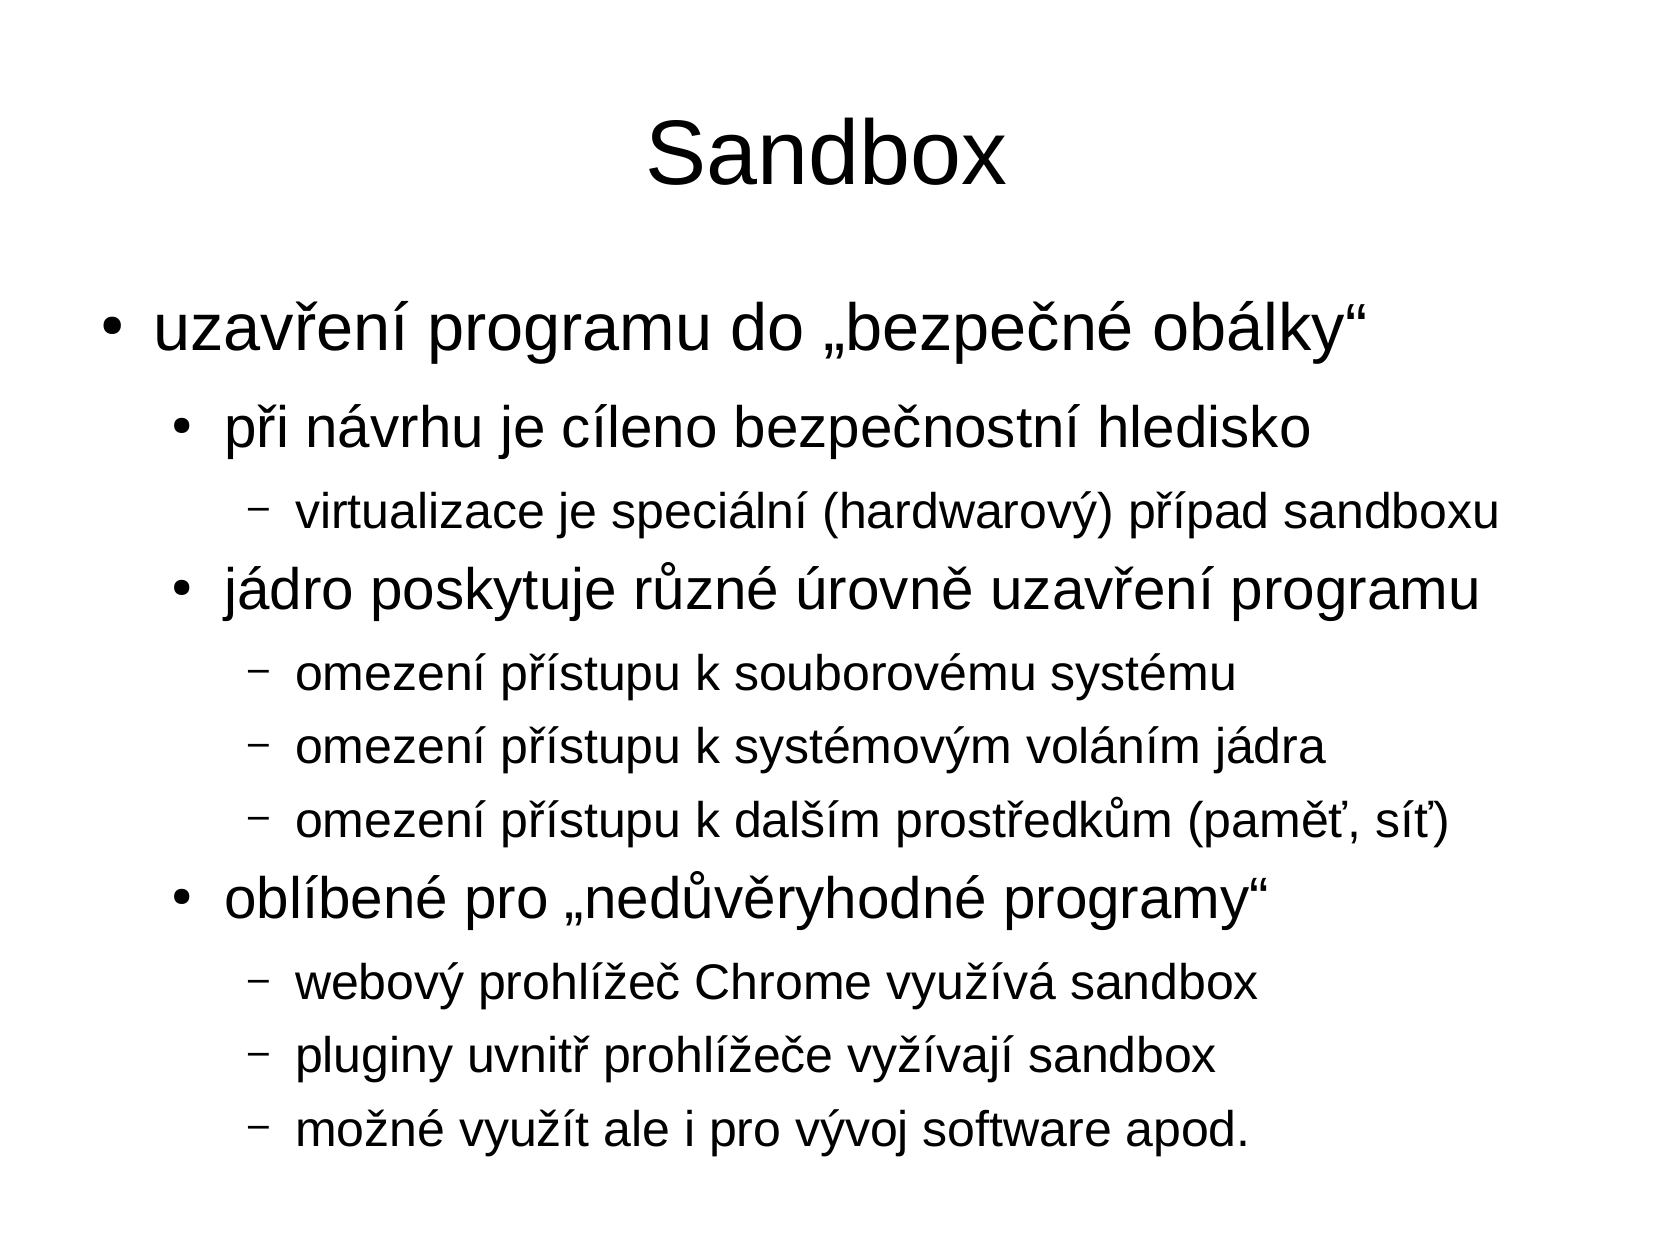

# Sandbox
uzavření programu do „bezpečné obálky“
při návrhu je cíleno bezpečnostní hledisko
virtualizace je speciální (hardwarový) případ sandboxu
jádro poskytuje různé úrovně uzavření programu
omezení přístupu k souborovému systému
omezení přístupu k systémovým voláním jádra
omezení přístupu k dalším prostředkům (paměť, síť)
oblíbené pro „nedůvěryhodné programy“
webový prohlížeč Chrome využívá sandbox
pluginy uvnitř prohlížeče vyžívají sandbox
možné využít ale i pro vývoj software apod.